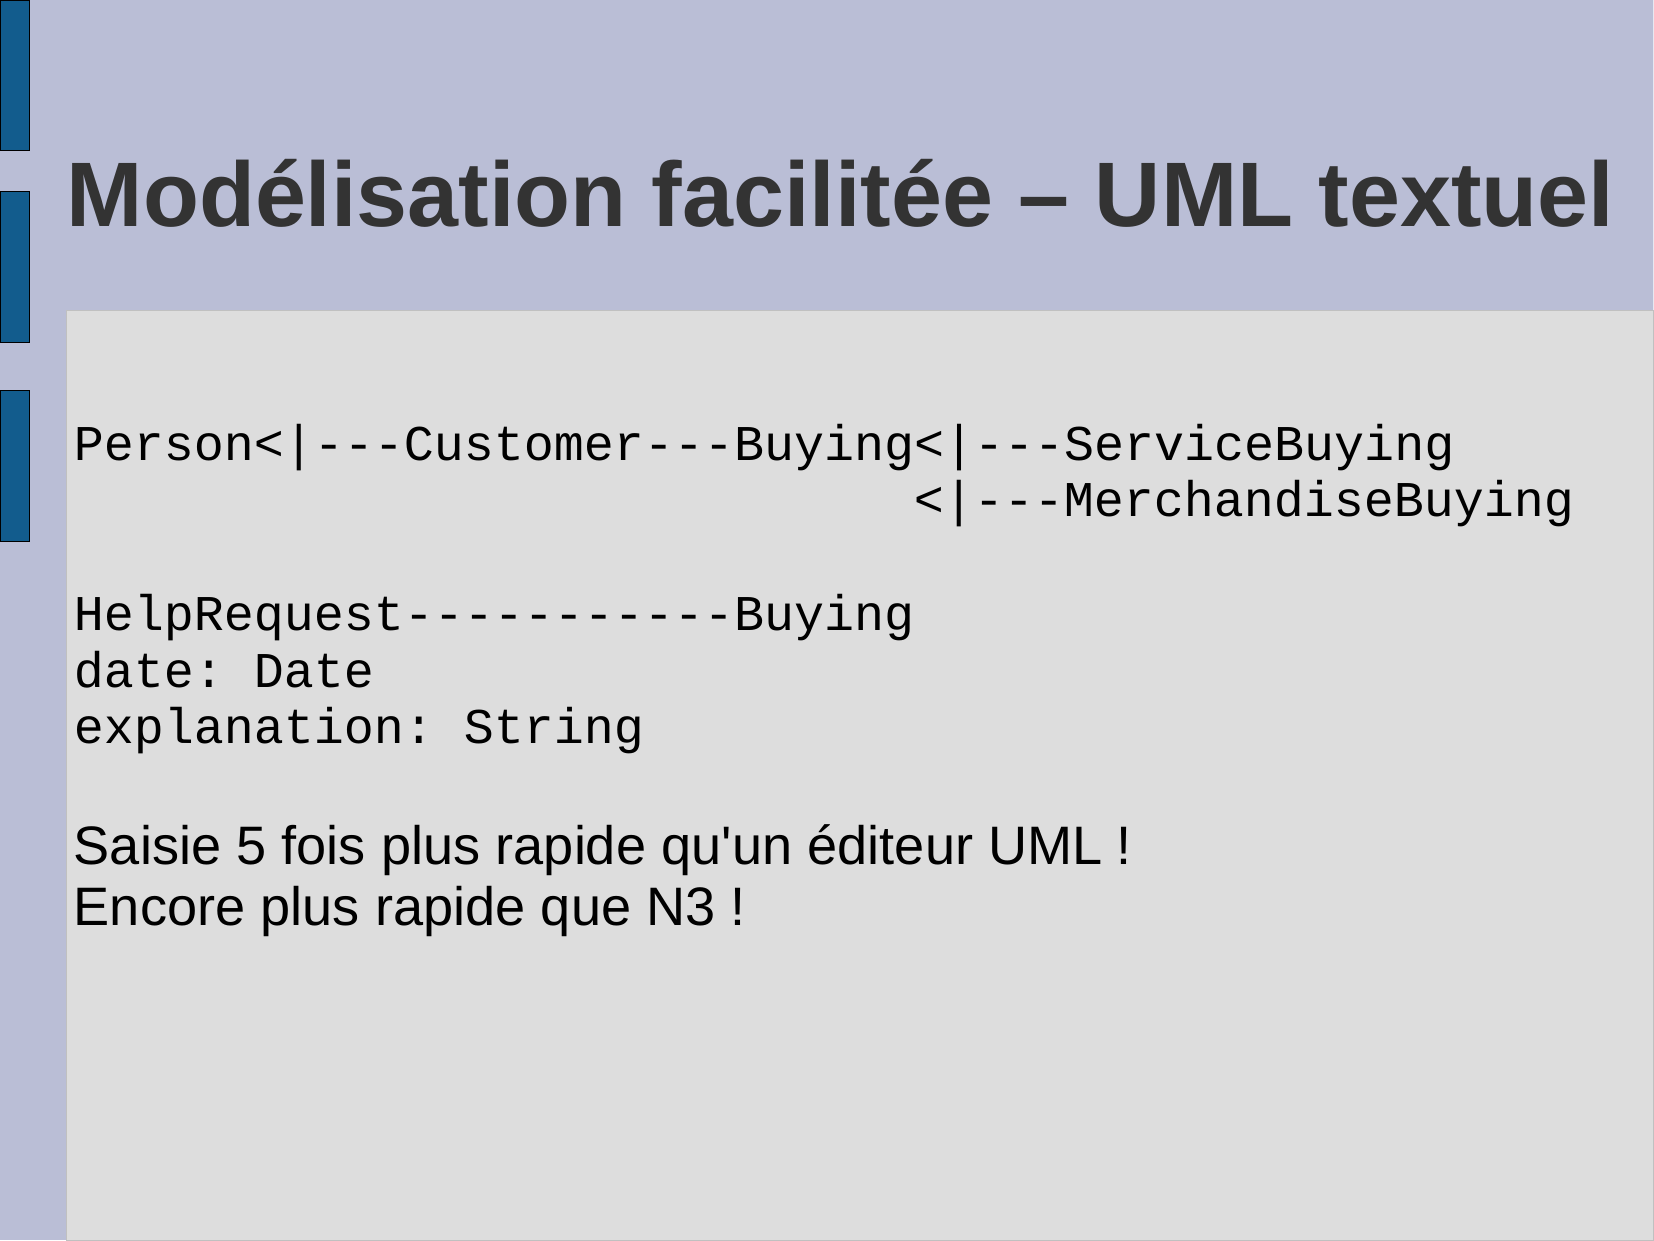

# Modélisation facilitée – UML textuel
Person<|---Customer---Buying<|---ServiceBuying
 <|---MerchandiseBuying
HelpRequest-----------Buying
date: Date
explanation: String
Saisie 5 fois plus rapide qu'un éditeur UML !
Encore plus rapide que N3 !